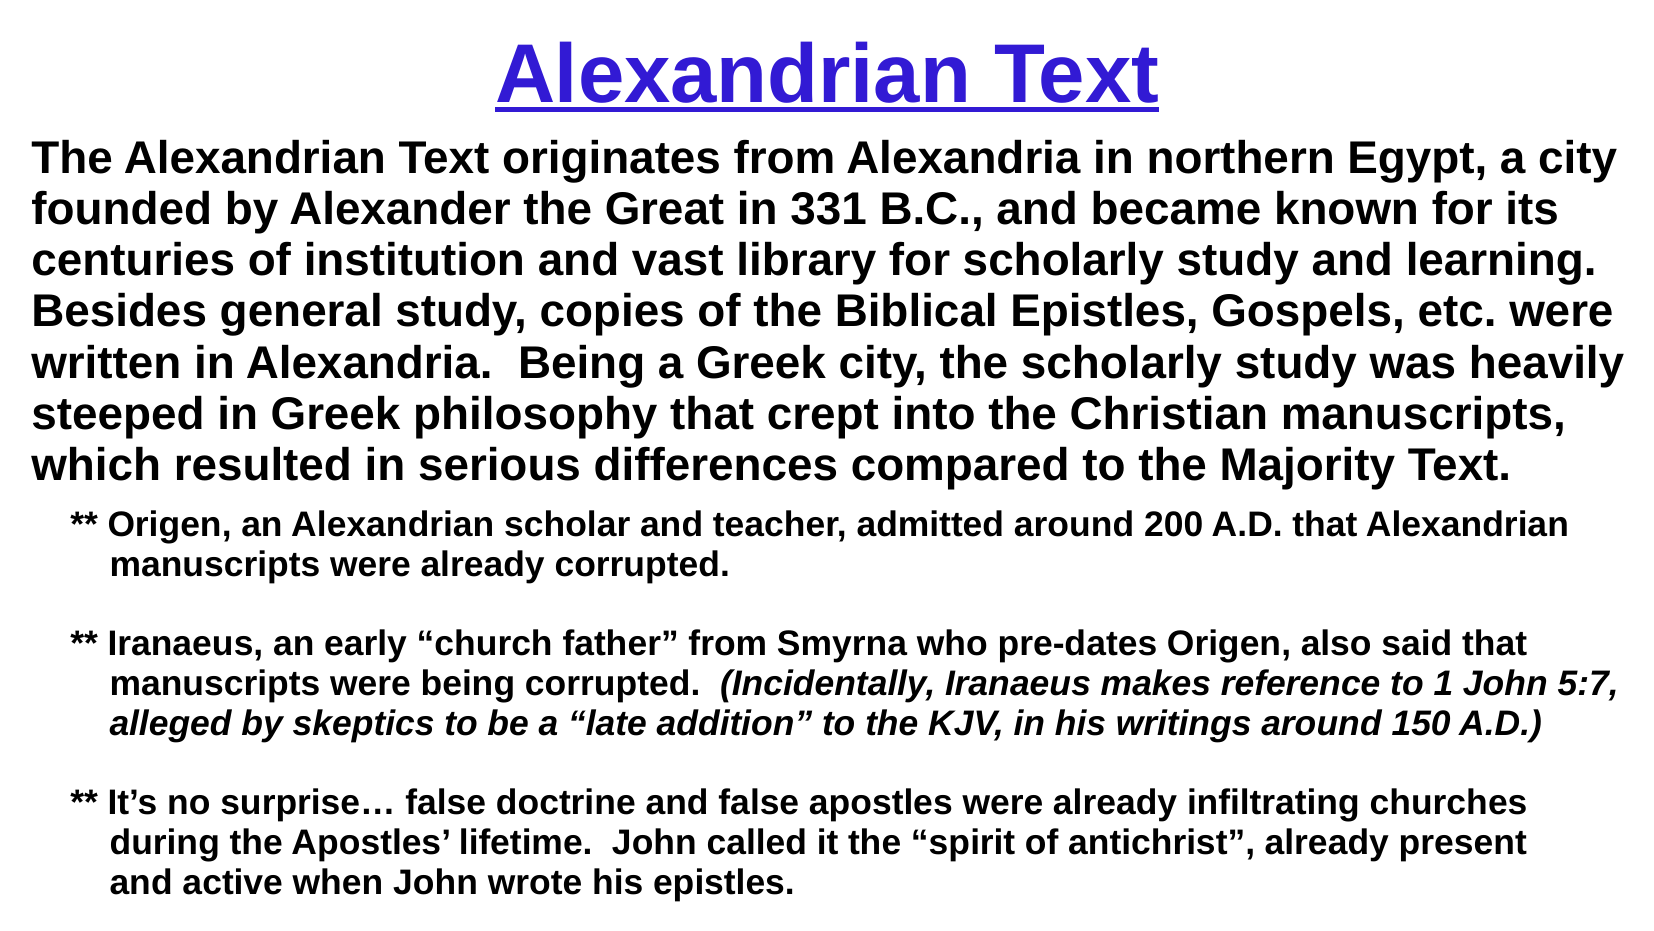

Alexandrian Text
The Alexandrian Text originates from Alexandria in northern Egypt, a city founded by Alexander the Great in 331 B.C., and became known for its centuries of institution and vast library for scholarly study and learning. Besides general study, copies of the Biblical Epistles, Gospels, etc. were written in Alexandria. Being a Greek city, the scholarly study was heavily steeped in Greek philosophy that crept into the Christian manuscripts, which resulted in serious differences compared to the Majority Text.
 ** Origen, an Alexandrian scholar and teacher, admitted around 200 A.D. that Alexandrian
 manuscripts were already corrupted.
 ** Iranaeus, an early “church father” from Smyrna who pre-dates Origen, also said that
 manuscripts were being corrupted. (Incidentally, Iranaeus makes reference to 1 John 5:7,
 alleged by skeptics to be a “late addition” to the KJV, in his writings around 150 A.D.)
 ** It’s no surprise… false doctrine and false apostles were already infiltrating churches
 during the Apostles’ lifetime. John called it the “spirit of antichrist”, already present
 and active when John wrote his epistles.